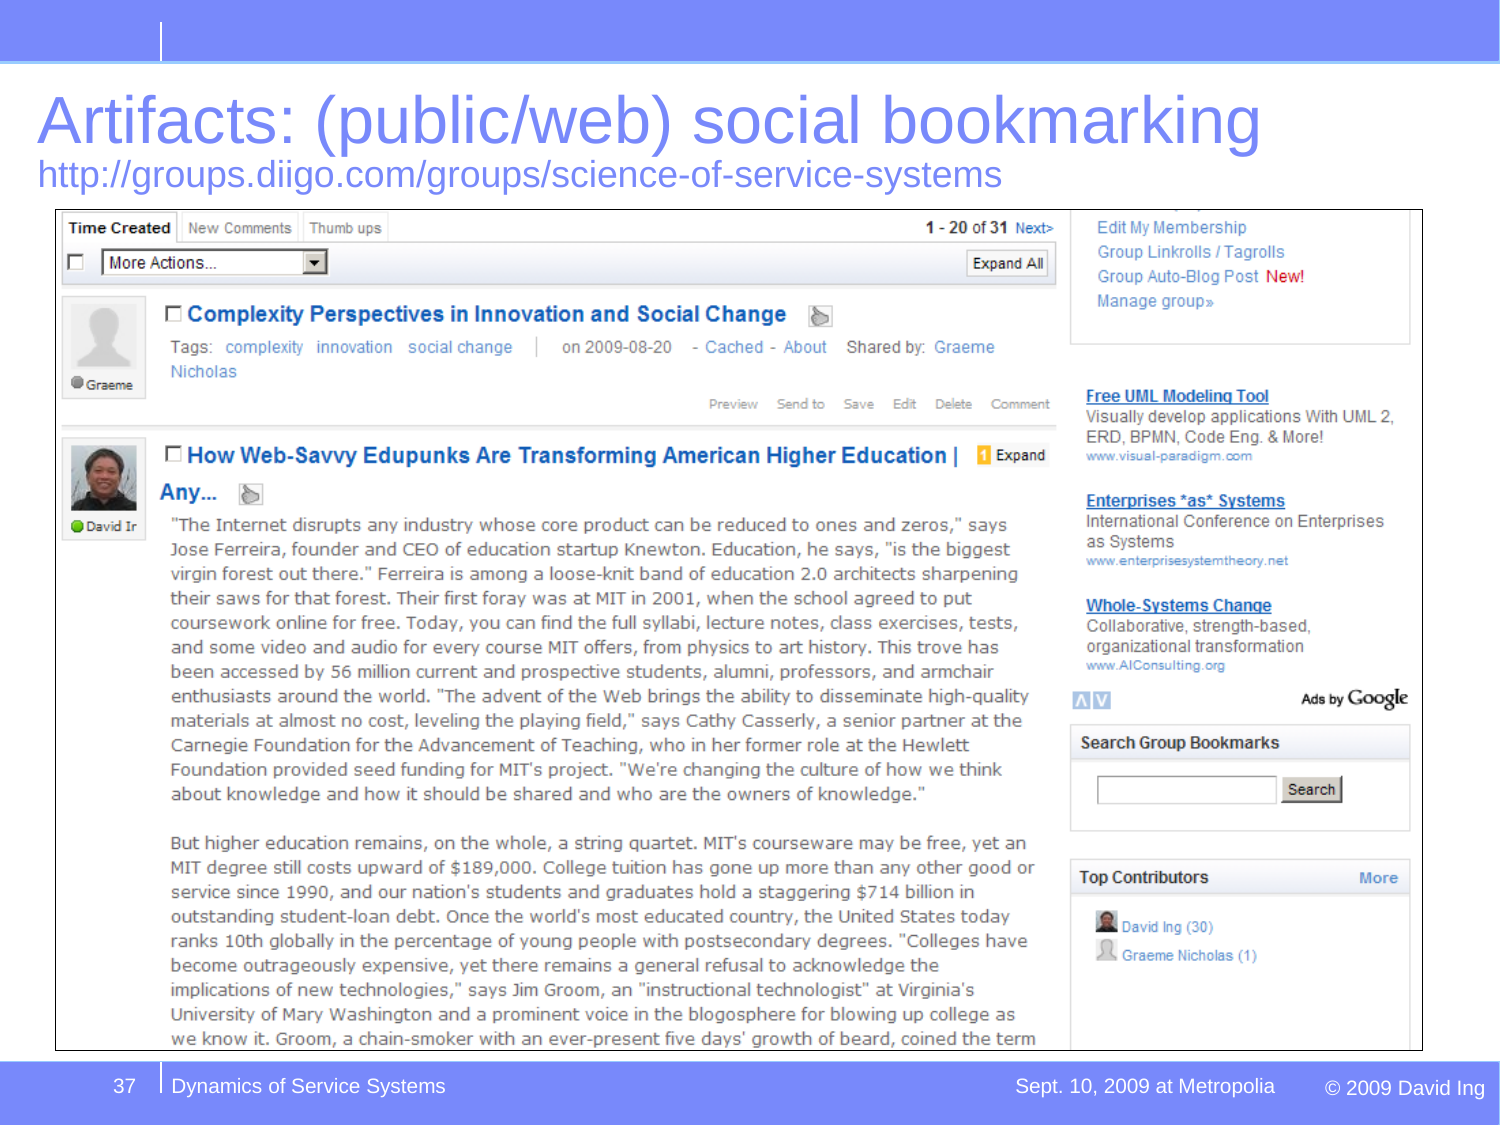

# Artifacts: (public/web) social bookmarking http://groups.diigo.com/groups/science-of-service-systems
37
Dynamics of Service Systems
Sept. 10, 2009 at Metropolia